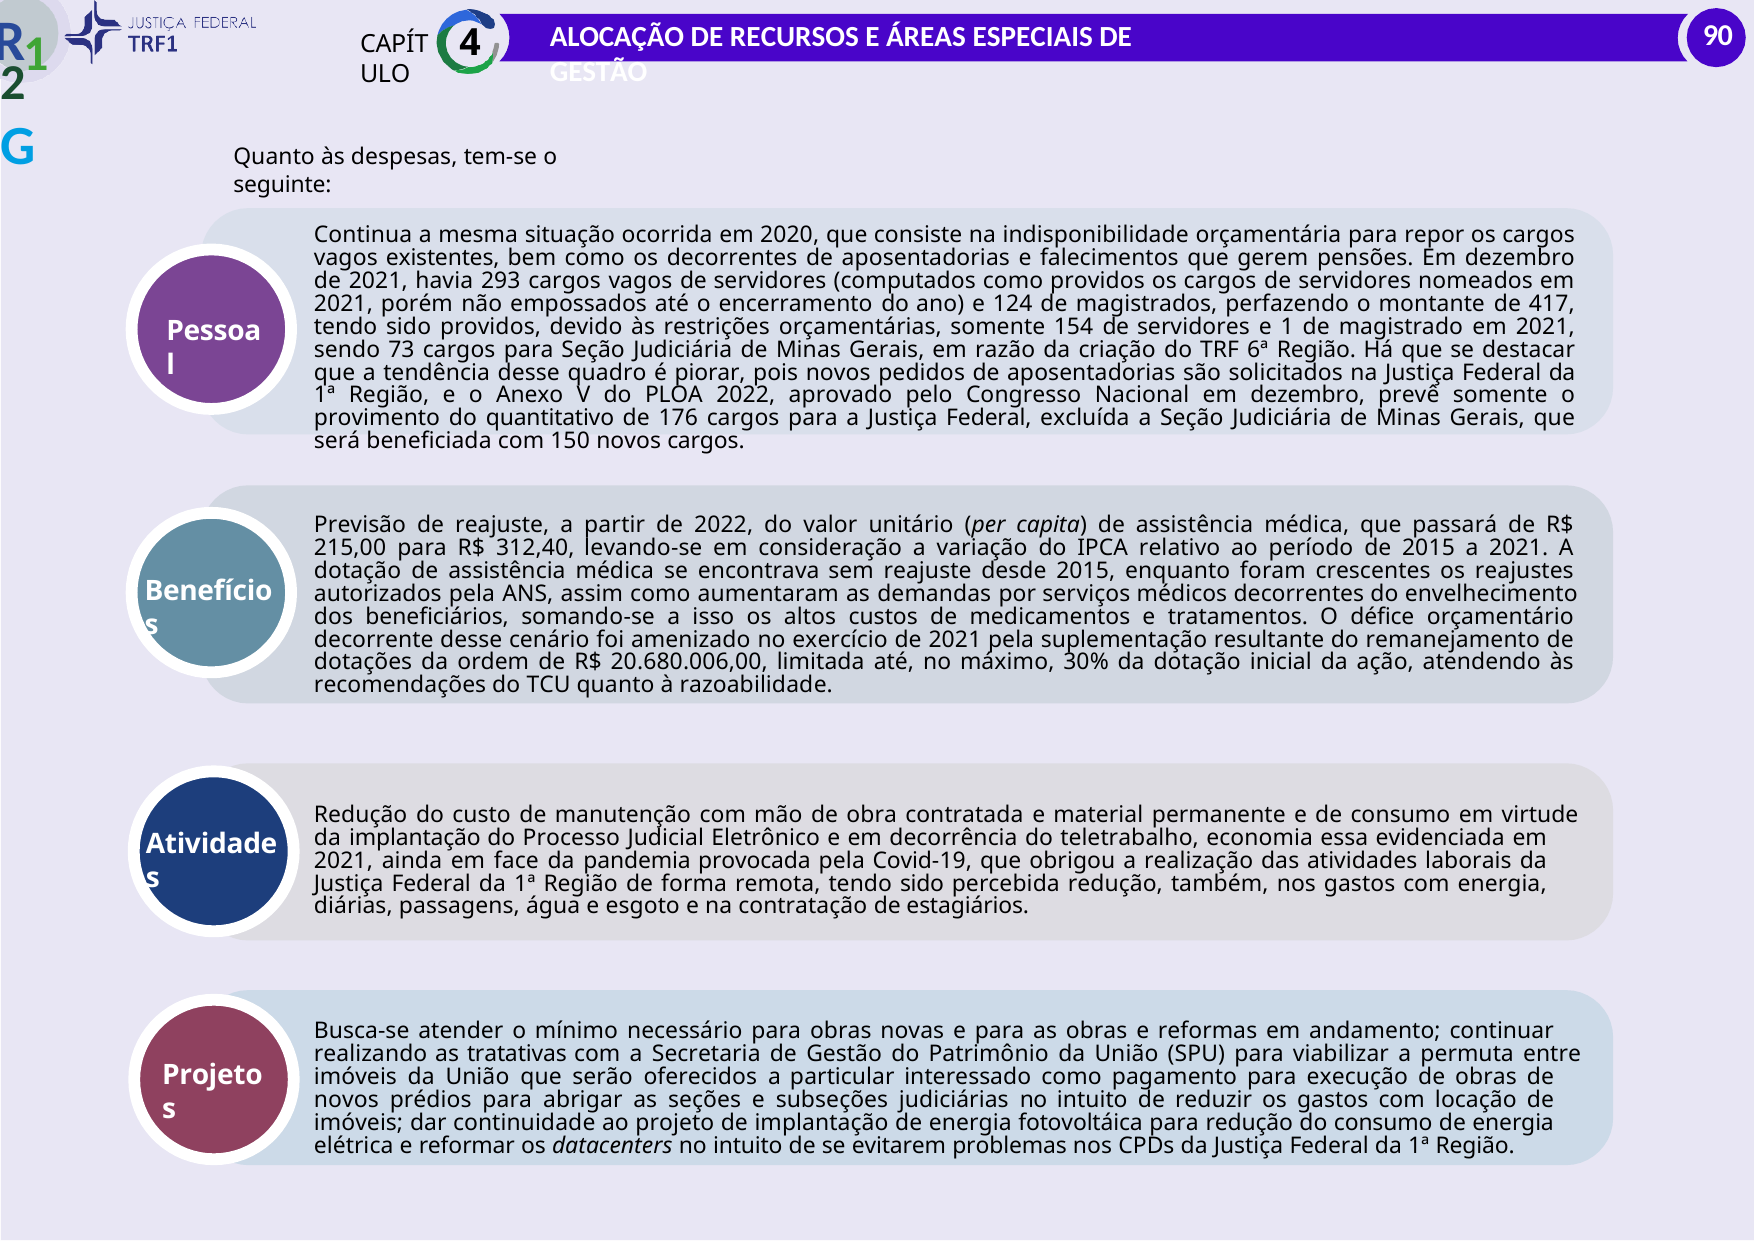

R
2G
90
ALOCAÇÃO DE RECURSOS E ÁREAS ESPECIAIS DE GESTÃO
4
1
CAPÍTULO
Quanto às despesas, tem-se o seguinte:
Continua a mesma situação ocorrida em 2020, que consiste na indisponibilidade orçamentária para repor os cargos vagos existentes, bem como os decorrentes de aposentadorias e falecimentos que gerem pensões. Em dezembro de 2021, havia 293 cargos vagos de servidores (computados como providos os cargos de servidores nomeados em 2021, porém não empossados até o encerramento do ano) e 124 de magistrados, perfazendo o montante de 417, tendo sido providos, devido às restrições orçamentárias, somente 154 de servidores e 1 de magistrado em 2021, sendo 73 cargos para Seção Judiciária de Minas Gerais, em razão da criação do TRF 6ª Região. Há que se destacar que a tendência desse quadro é piorar, pois novos pedidos de aposentadorias são solicitados na Justiça Federal da 1ª Região, e o Anexo V do PLOA 2022, aprovado pelo Congresso Nacional em dezembro, prevê somente o provimento do quantitativo de 176 cargos para a Justiça Federal, excluída a Seção Judiciária de Minas Gerais, que será beneficiada com 150 novos cargos.
Pessoal
Previsão de reajuste, a partir de 2022, do valor unitário (per capita) de assistência médica, que passará de R$ 215,00 para R$ 312,40, levando-se em consideração a variação do IPCA relativo ao período de 2015 a 2021. A dotação de assistência médica se encontrava sem reajuste desde 2015, enquanto foram crescentes os reajustes autorizados pela ANS, assim como aumentaram as demandas por serviços médicos decorrentes do envelhecimento dos beneficiários, somando-se a isso os altos custos de medicamentos e tratamentos. O défice orçamentário decorrente desse cenário foi amenizado no exercício de 2021 pela suplementação resultante do remanejamento de dotações da ordem de R$ 20.680.006,00, limitada até, no máximo, 30% da dotação inicial da ação, atendendo às recomendações do TCU quanto à razoabilidade.
Benefícios
Redução do custo de manutenção com mão de obra contratada e material permanente e de consumo em virtude da implantação do Processo Judicial Eletrônico e em decorrência do teletrabalho, economia essa evidenciada em 2021, ainda em face da pandemia provocada pela Covid-19, que obrigou a realização das atividades laborais da Justiça Federal da 1ª Região de forma remota, tendo sido percebida redução, também, nos gastos com energia, diárias, passagens, água e esgoto e na contratação de estagiários.
Atividades
Busca-se atender o mínimo necessário para obras novas e para as obras e reformas em andamento; continuar realizando as tratativas com a Secretaria de Gestão do Patrimônio da União (SPU) para viabilizar a permuta entre imóveis da União que serão oferecidos a particular interessado como pagamento para execução de obras de novos prédios para abrigar as seções e subseções judiciárias no intuito de reduzir os gastos com locação de imóveis; dar continuidade ao projeto de implantação de energia fotovoltáica para redução do consumo de energia elétrica e reformar os datacenters no intuito de se evitarem problemas nos CPDs da Justiça Federal da 1ª Região.
Projetos